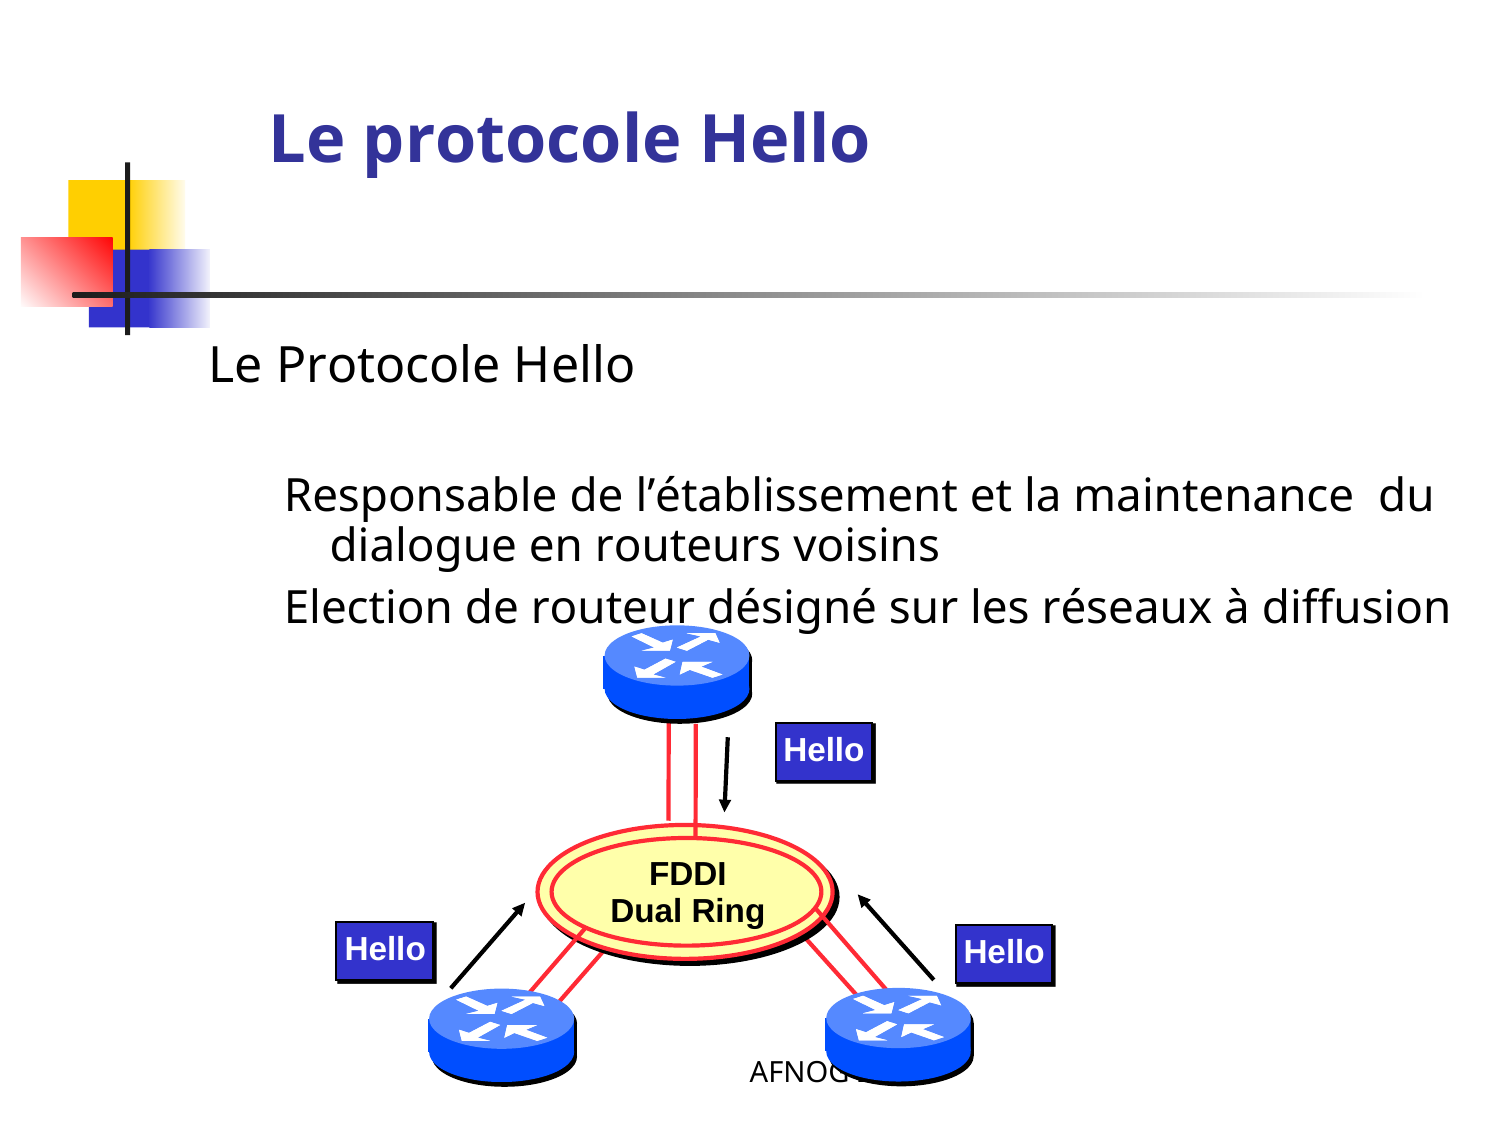

# Le protocole Hello
Le Protocole Hello
Responsable de l’établissement et la maintenance du dialogue en routeurs voisins
Election de routeur désigné sur les réseaux à diffusion
Hello
FDDI
Dual Ring
Hello
Hello
AFNOG 2007